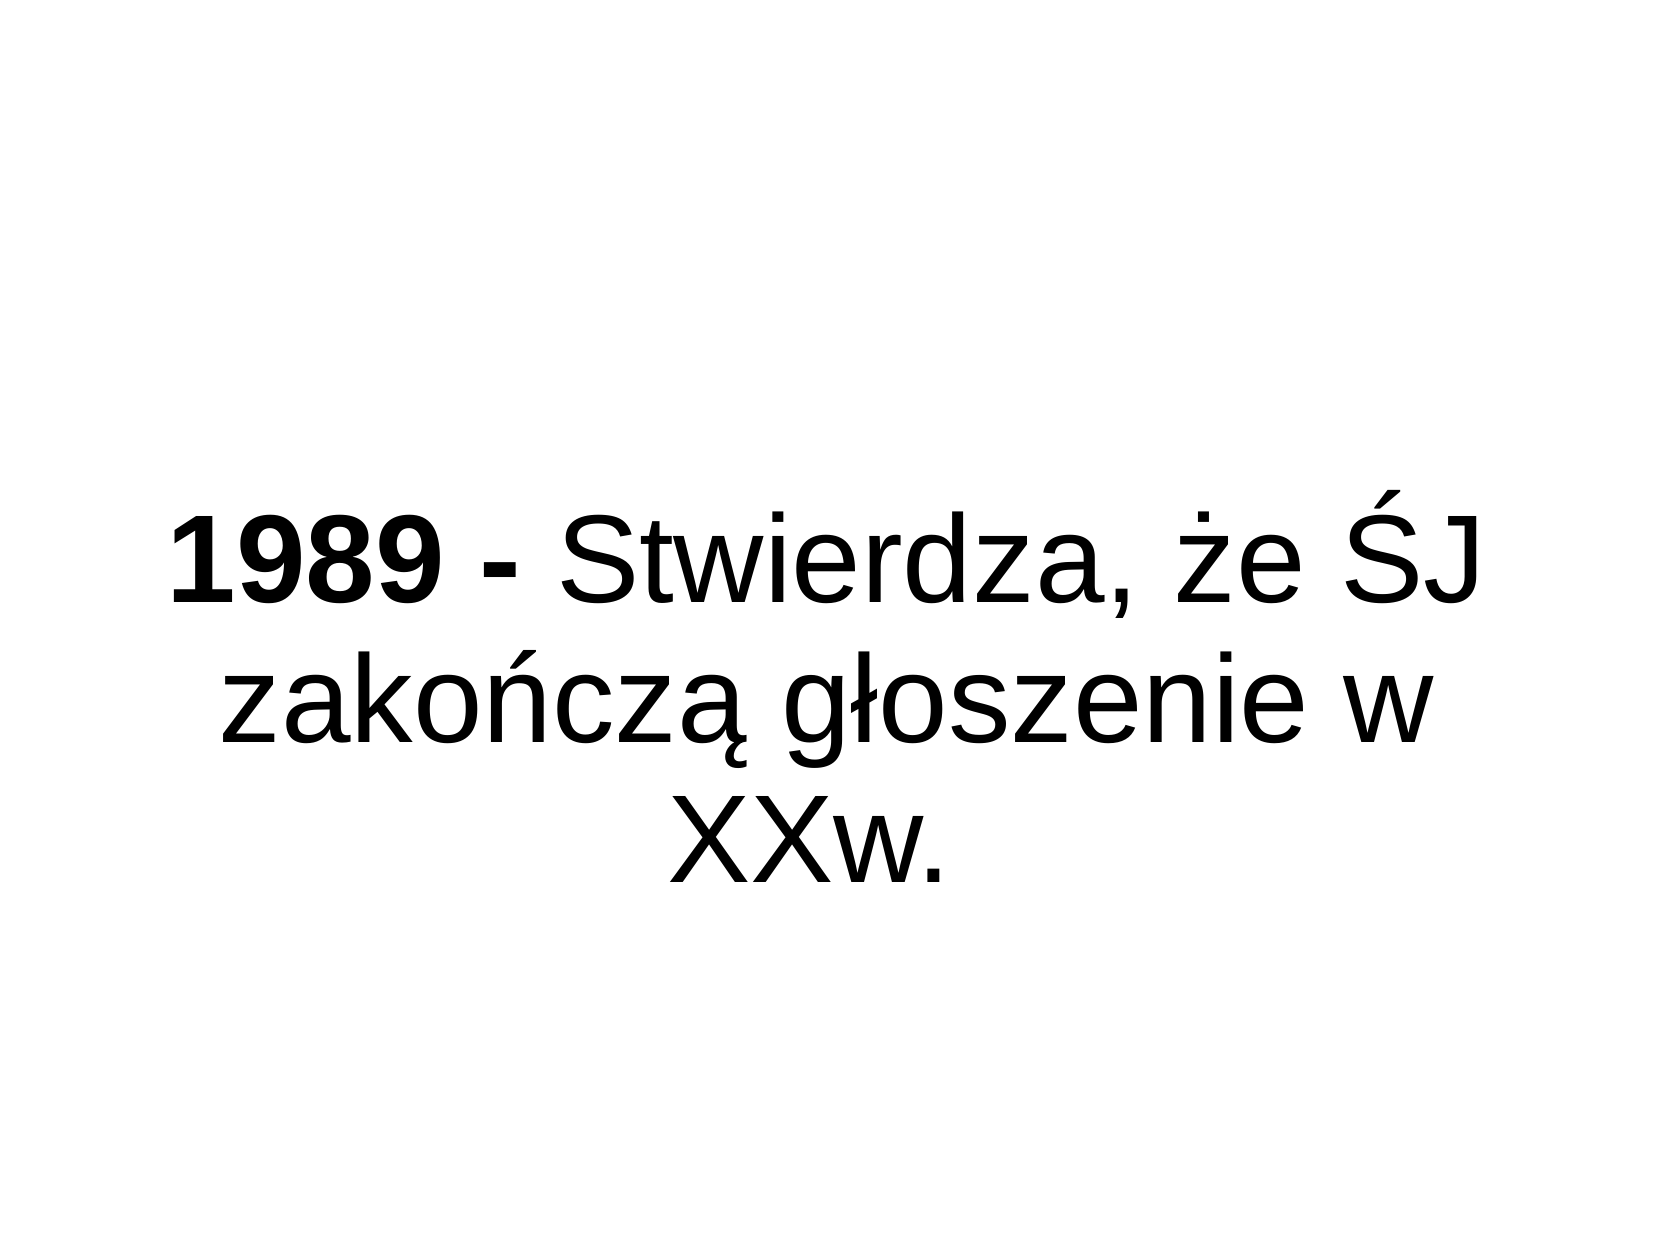

#
1989 - Stwierdza, że ŚJ zakończą głoszenie w XXw.